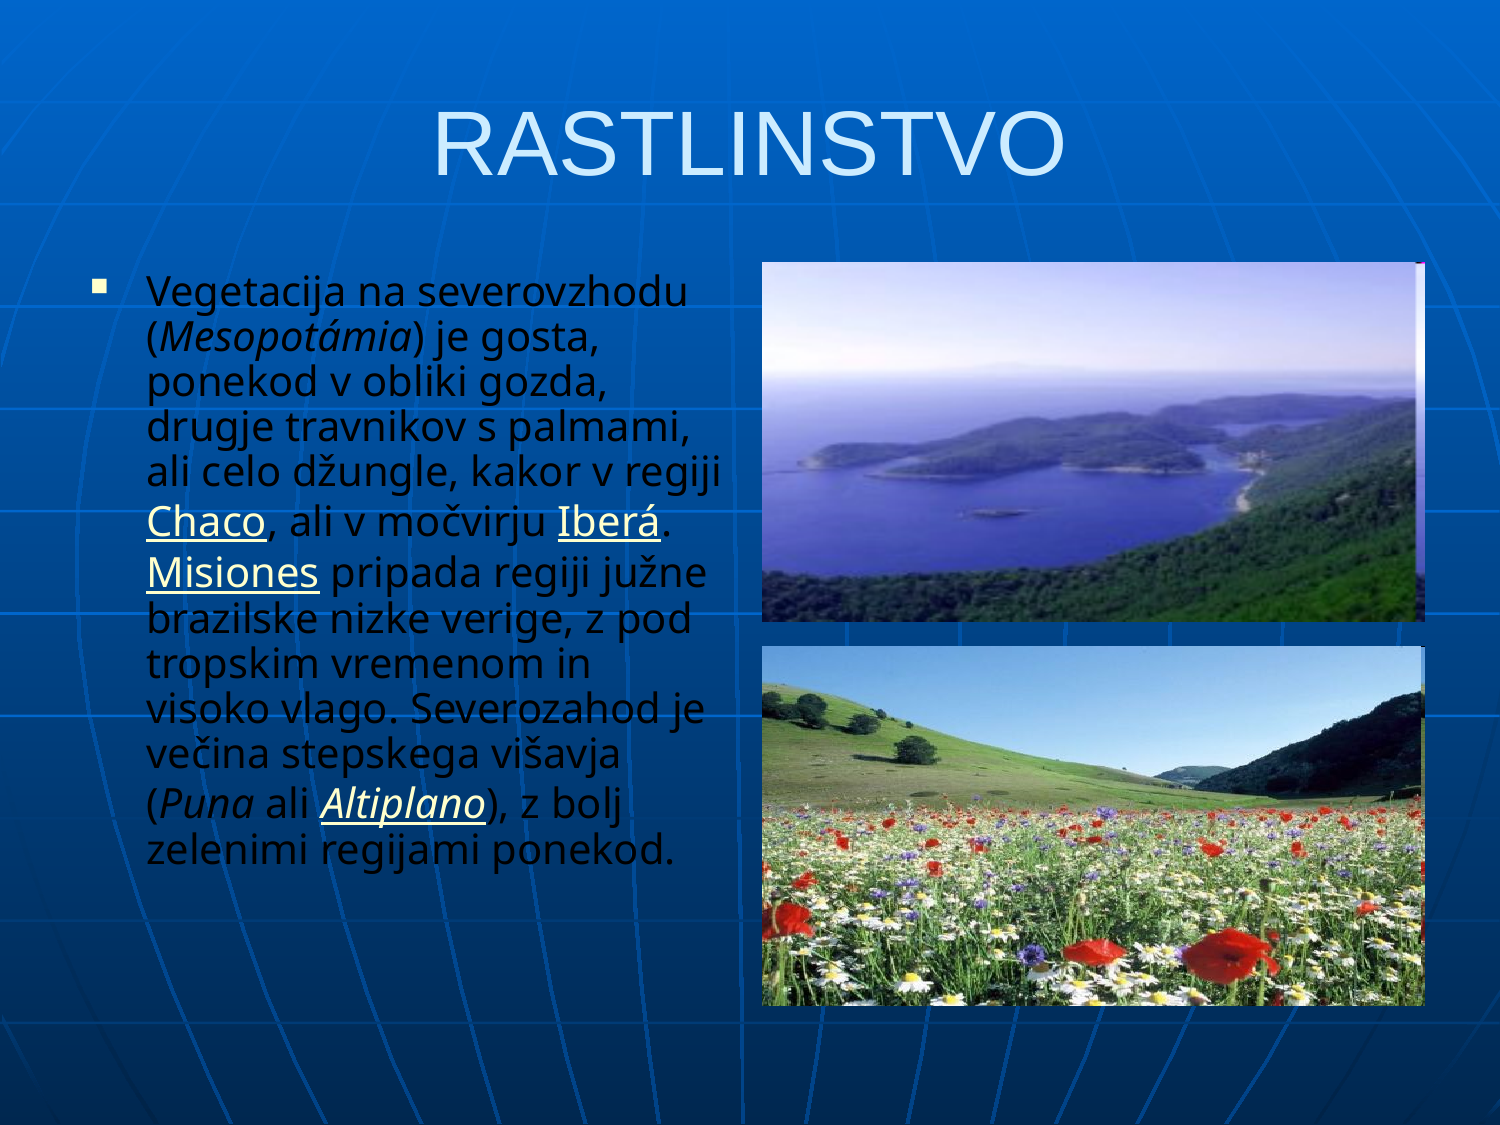

# RASTLINSTVO
Vegetacija na severovzhodu (Mesopotámia) je gosta, ponekod v obliki gozda, drugje travnikov s palmami, ali celo džungle, kakor v regiji Chaco, ali v močvirju Iberá. Misiones pripada regiji južne brazilske nizke verige, z pod tropskim vremenom in visoko vlago. Severozahod je večina stepskega višavja (Puna ali Altiplano), z bolj zelenimi regijami ponekod.